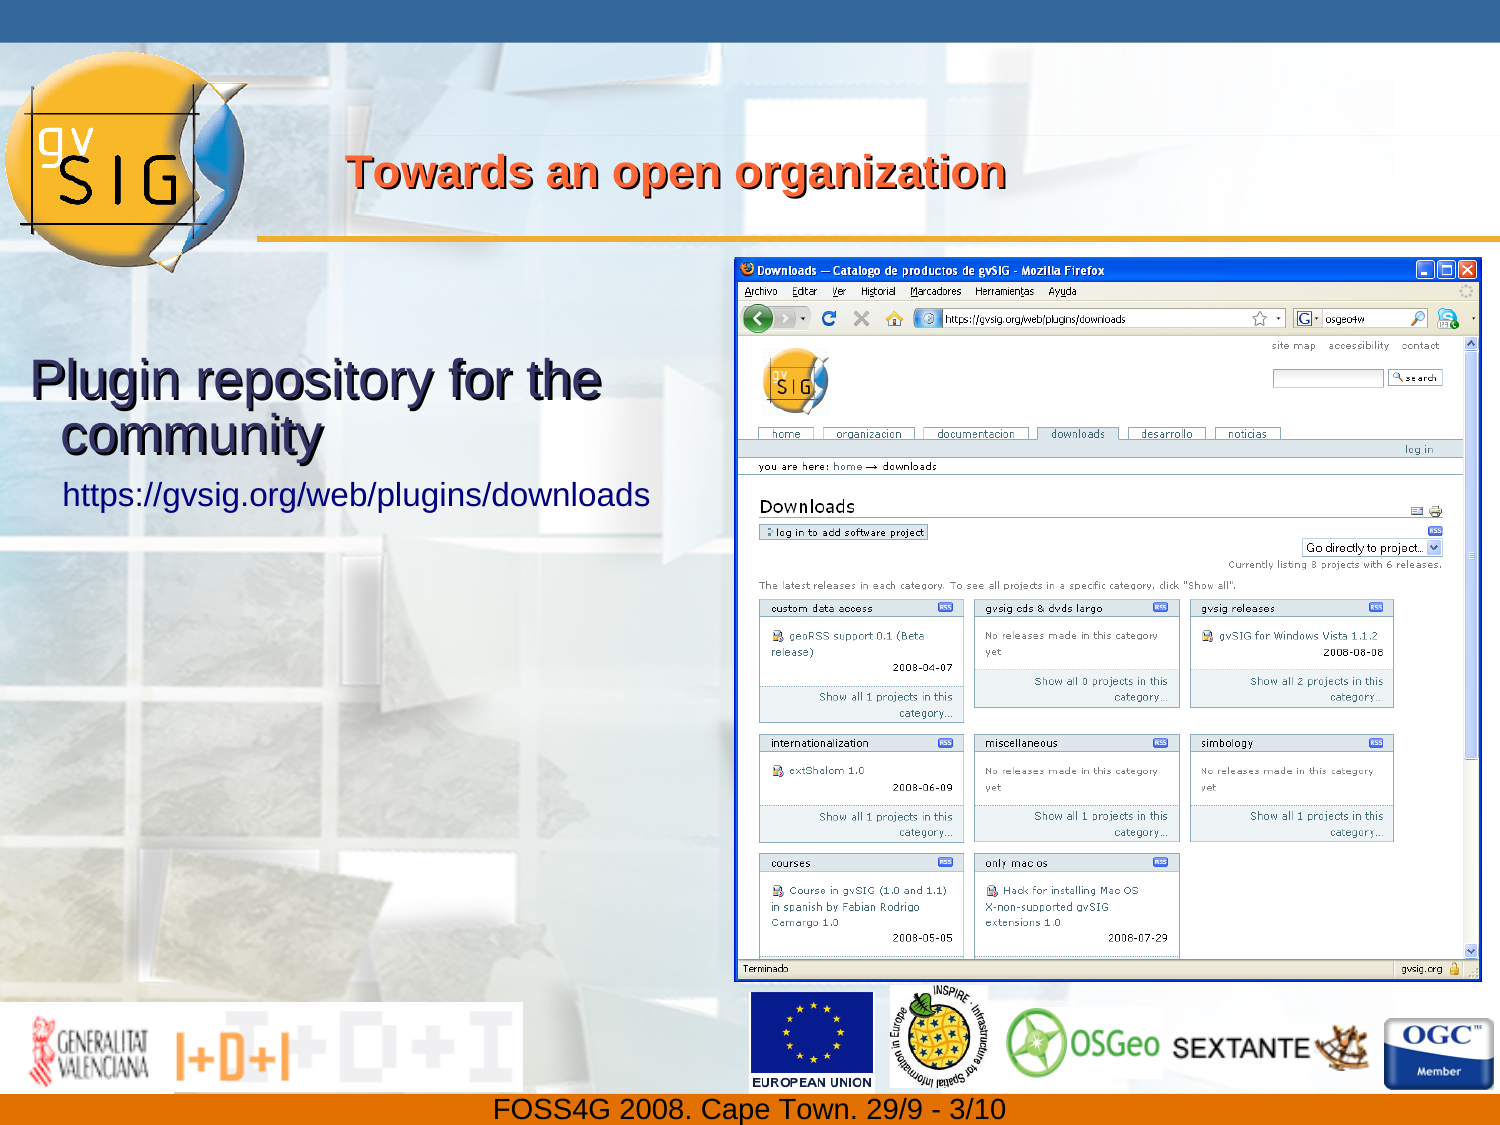

Towards an open organization
# Plugin repository for the community
https://gvsig.org/web/plugins/downloads